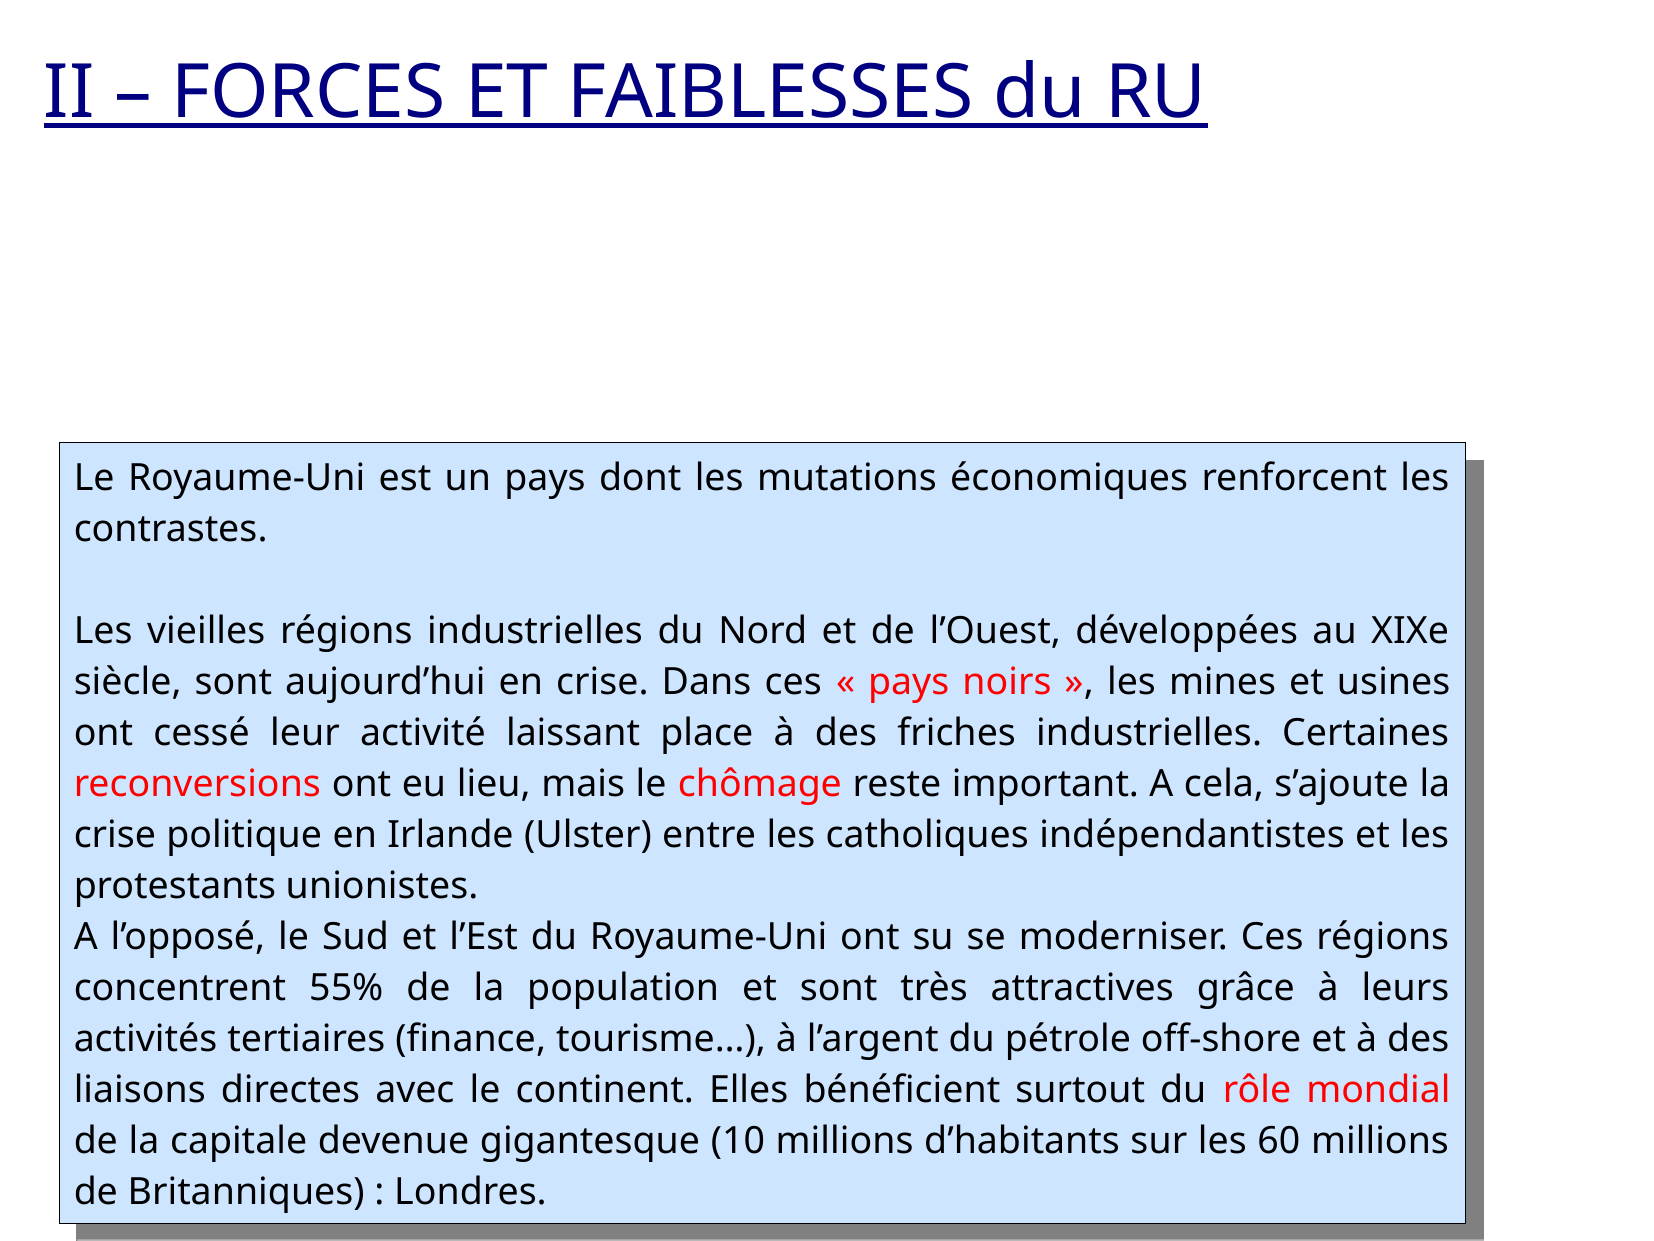

II – FORCES ET FAIBLESSES du RU
Le Royaume-Uni est un pays dont les mutations économiques renforcent les contrastes.
Les vieilles régions industrielles du Nord et de l’Ouest, développées au XIXe siècle, sont aujourd’hui en crise. Dans ces « pays noirs », les mines et usines ont cessé leur activité laissant place à des friches industrielles. Certaines reconversions ont eu lieu, mais le chômage reste important. A cela, s’ajoute la crise politique en Irlande (Ulster) entre les catholiques indépendantistes et les protestants unionistes.
A l’opposé, le Sud et l’Est du Royaume-Uni ont su se moderniser. Ces régions concentrent 55% de la population et sont très attractives grâce à leurs activités tertiaires (finance, tourisme…), à l’argent du pétrole off-shore et à des liaisons directes avec le continent. Elles bénéficient surtout du rôle mondial de la capitale devenue gigantesque (10 millions d’habitants sur les 60 millions de Britanniques) : Londres.